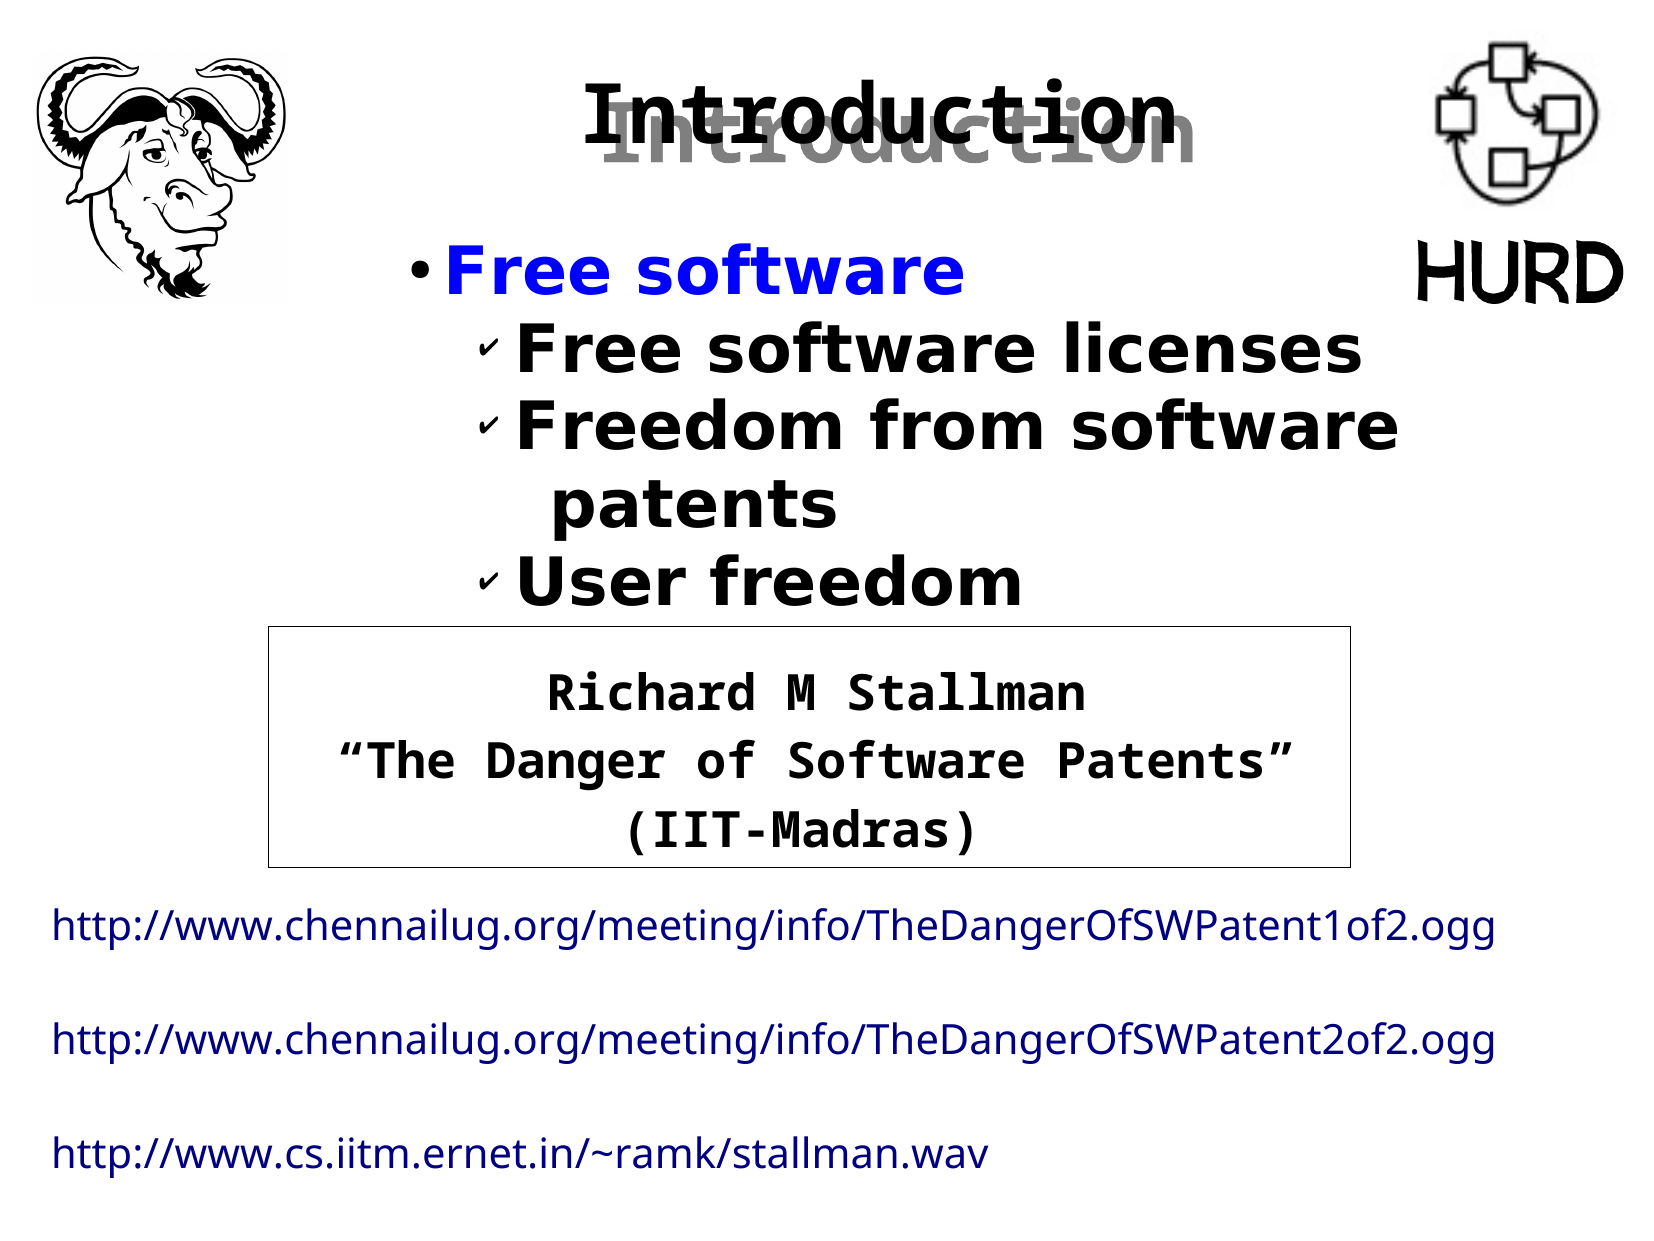

Introduction
Free software
Free software licenses
Freedom from software patents
User freedom
Richard M Stallman
“The Danger of Software Patents”
(IIT-Madras)
http://www.chennailug.org/meeting/info/TheDangerOfSWPatent1of2.ogg
http://www.chennailug.org/meeting/info/TheDangerOfSWPatent2of2.ogg
http://www.cs.iitm.ernet.in/~ramk/stallman.wav